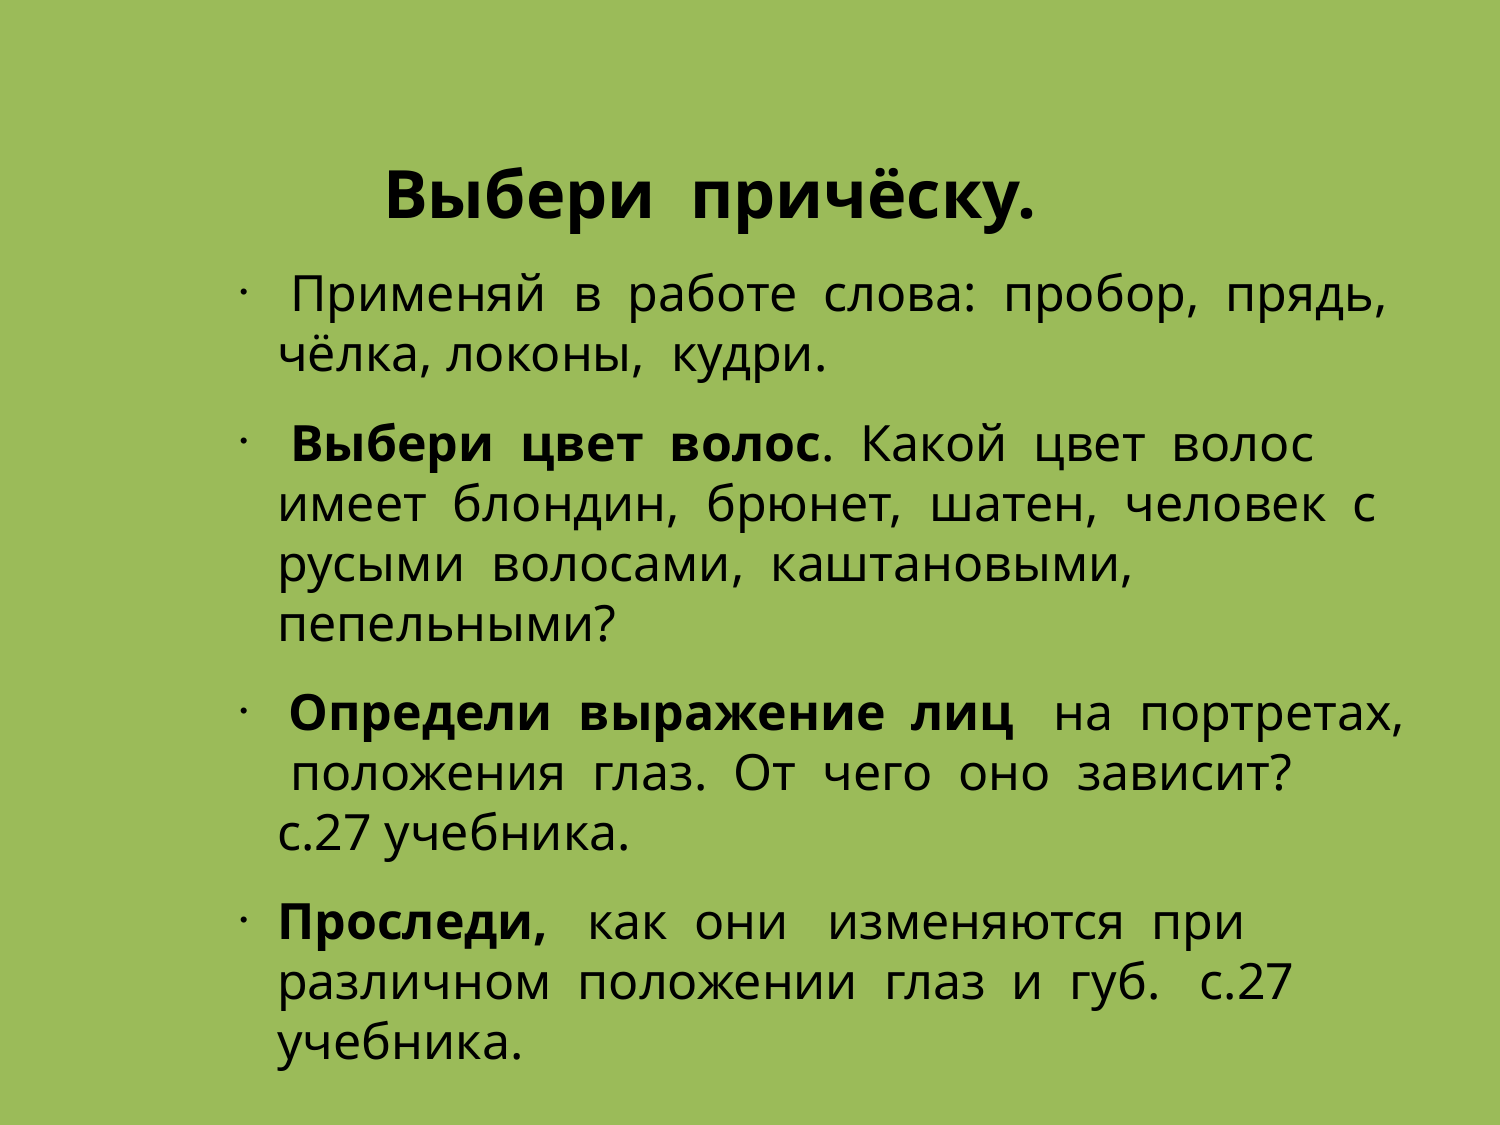

# Выбери причёску.
 Применяй в работе слова: пробор, прядь, чёлка, локоны, кудри.
 Выбери цвет волос. Какой цвет волос имеет блондин, брюнет, шатен, человек с русыми волосами, каштановыми, пепельными?
 Определи выражение лиц на портретах, положения глаз. От чего оно зависит? с.27 учебника.
Проследи, как они изменяются при различном положении глаз и губ. с.27 учебника.